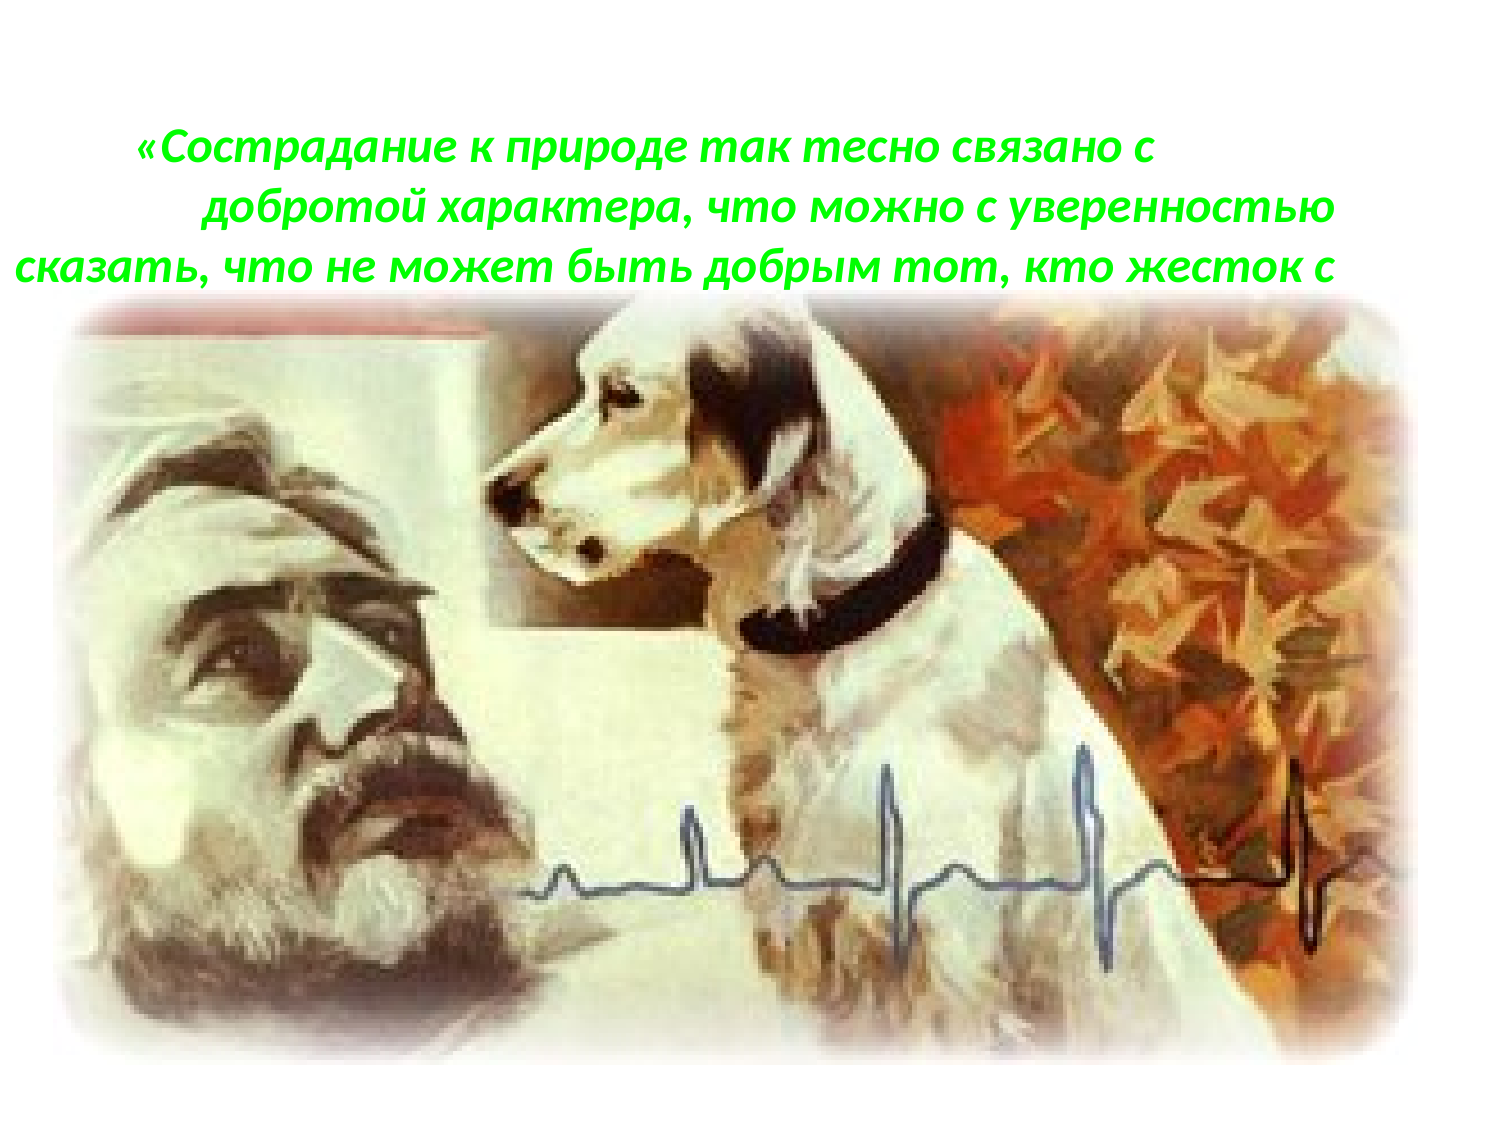

# «Сострадание к природе так тесно связано с добротой характера, что можно с уверенностью сказать, что не может быть добрым тот, кто жесток с животными». Л. Толстой.